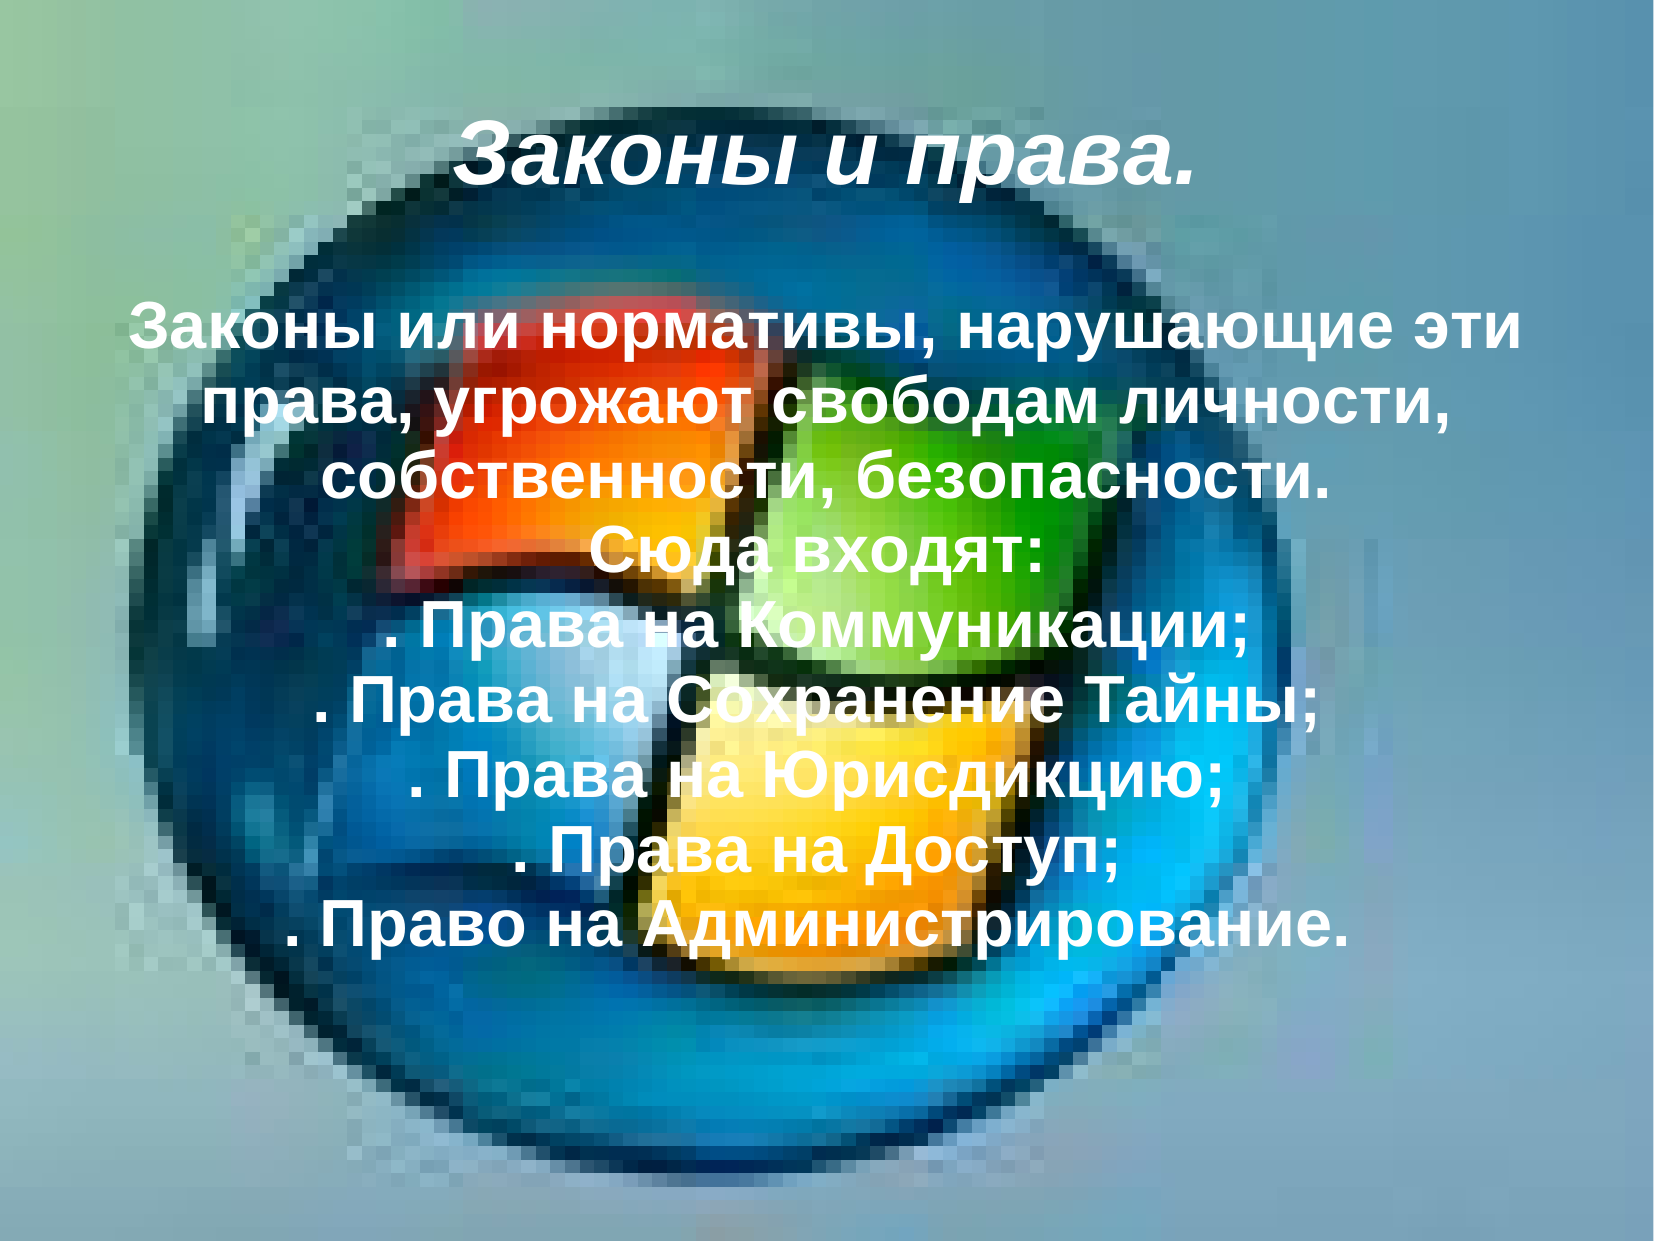

# Законы и права.
Законы или нормативы, нарушающие эти права, угрожают свободам личности, собственности, безопасности.
Сюда входят:
. Права на Коммуникации;
. Права на Сохранение Тайны;
. Права на Юрисдикцию;
. Права на Доступ;
. Право на Администрирование.